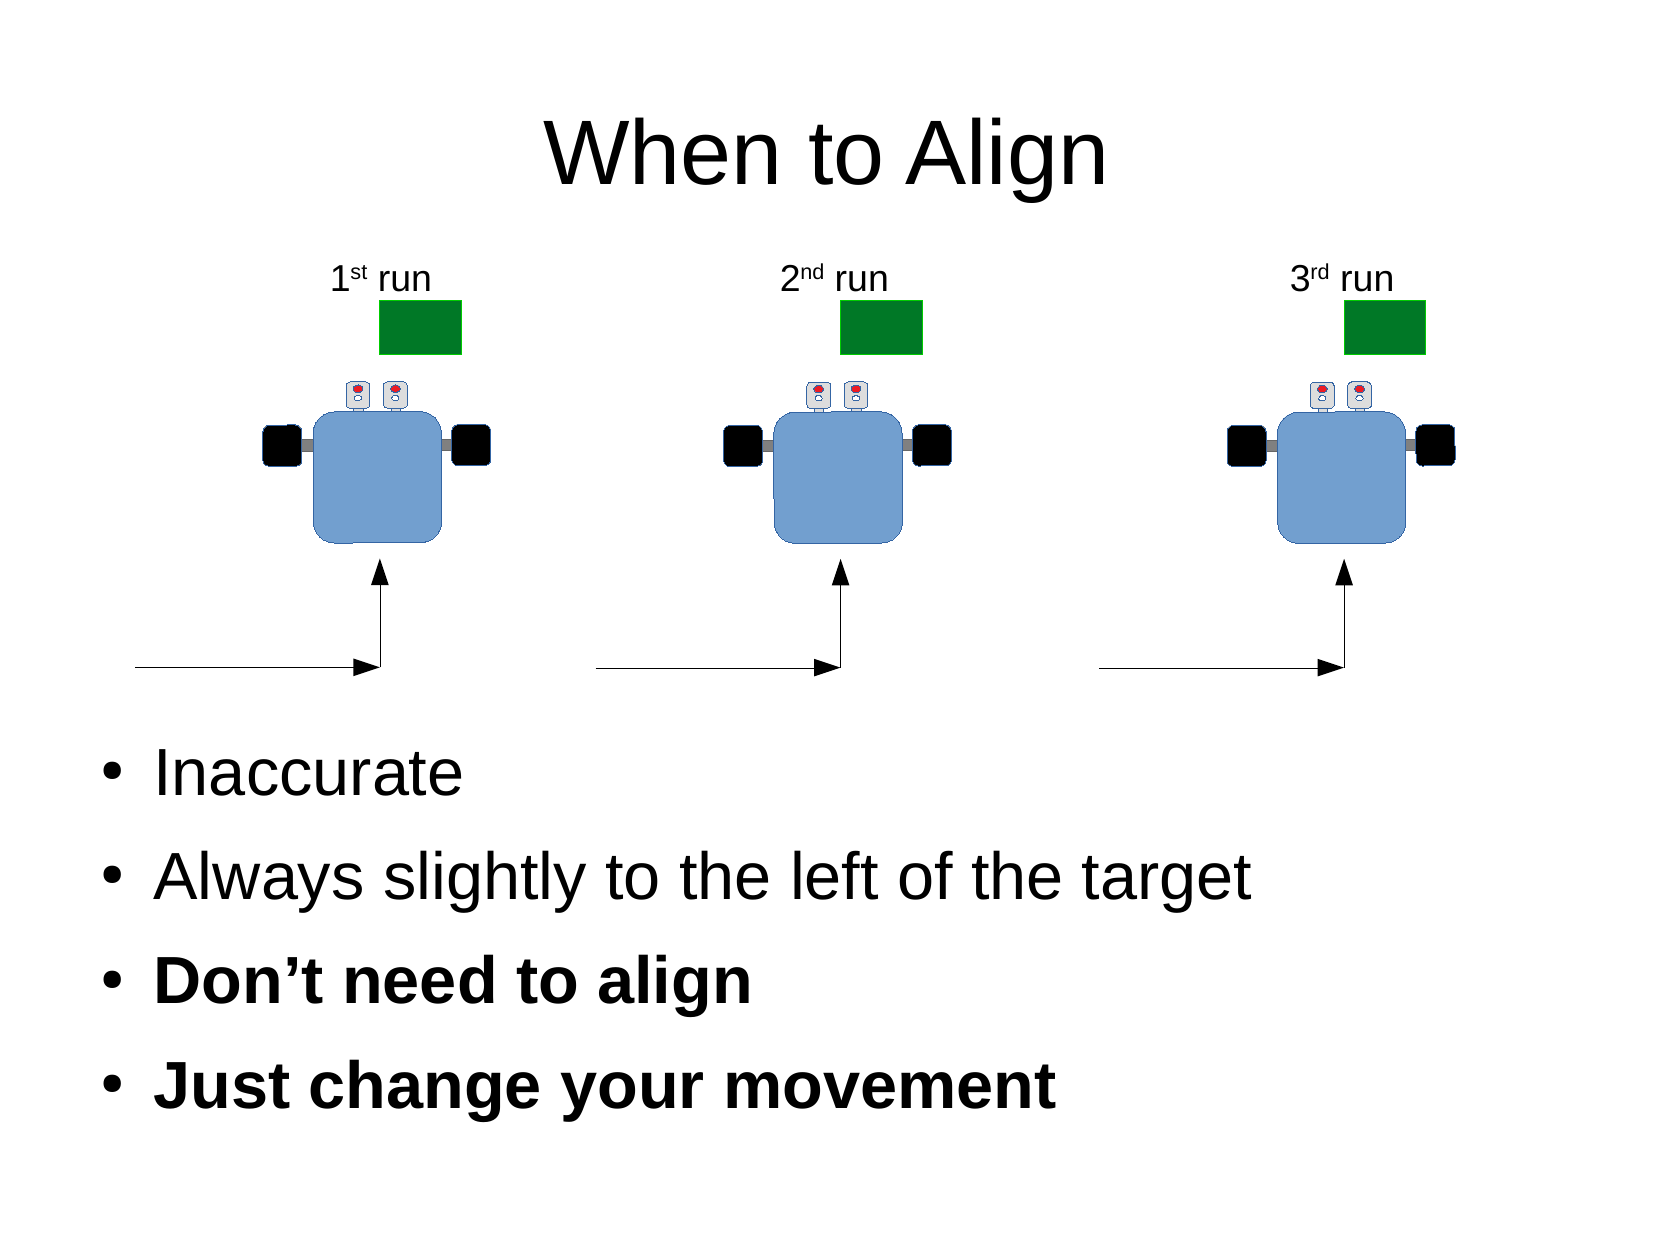

# When to Align
1st run
2nd run
3rd run
Inaccurate
Always slightly to the left of the target
Don’t need to align
Just change your movement